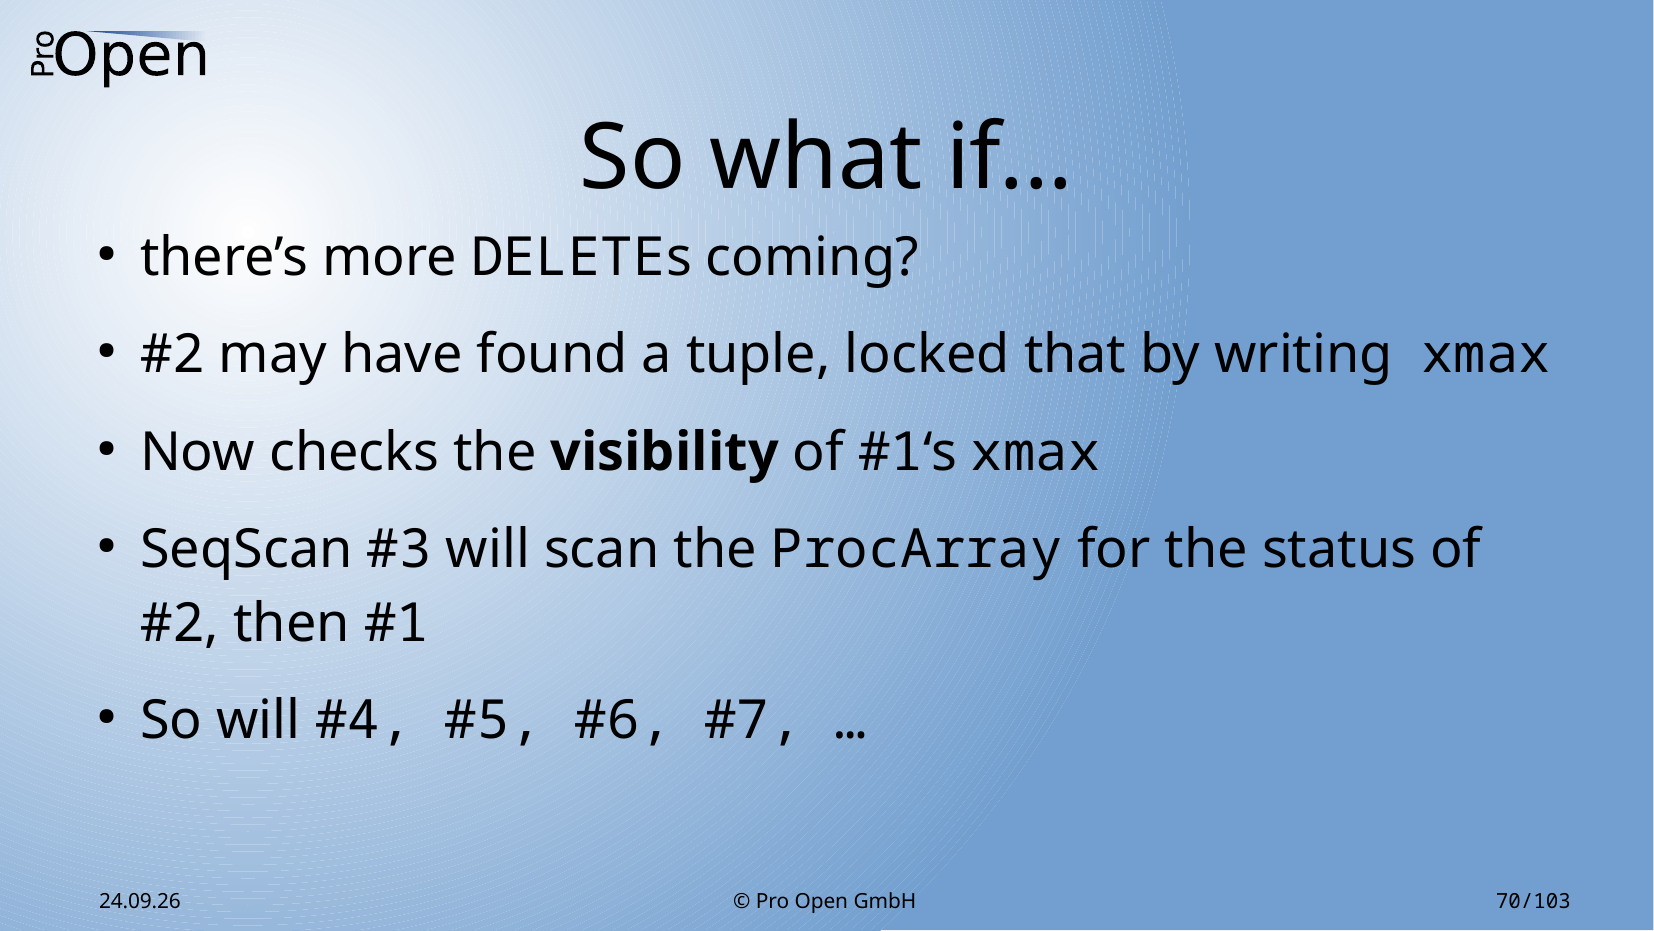

# So what if...
there’s more DELETEs coming?
#2 may have found a tuple, locked that by writing xmax
Now checks the visibility of #1‘s xmax
SeqScan #3 will scan the ProcArray for the status of #2, then #1
So will #4, #5, #6, #7, …
© Pro Open GmbH
70